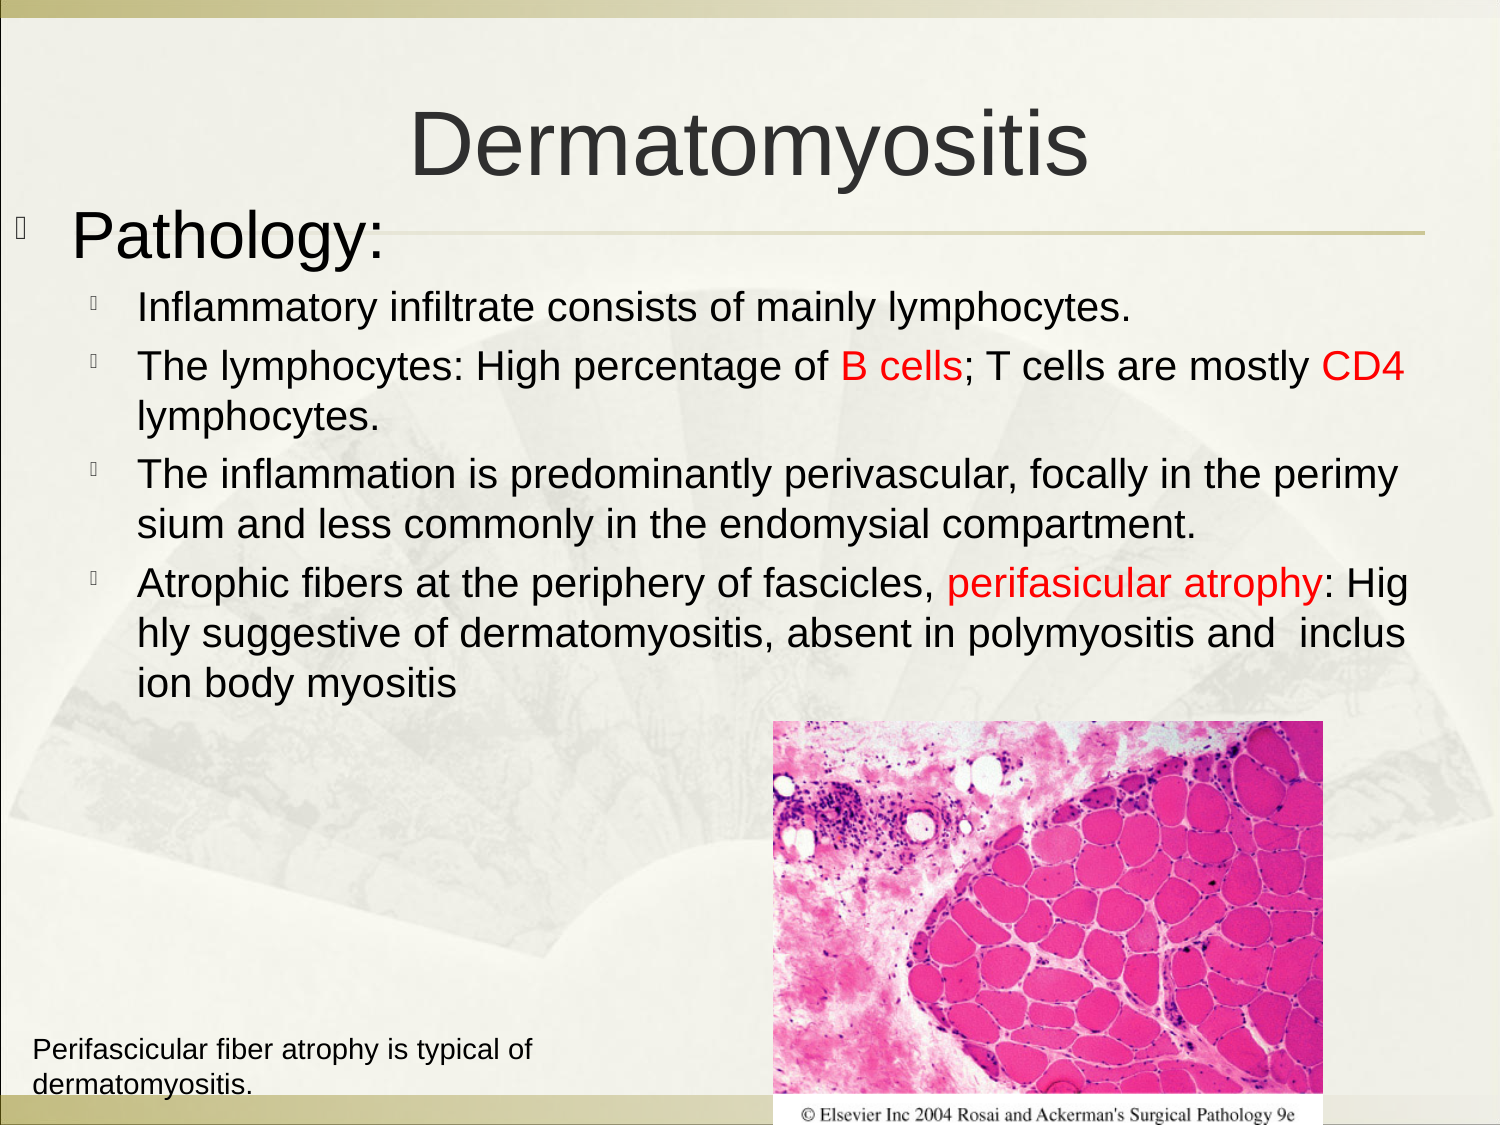

# Dermatomyositis
Pathology:
Inflammatory infiltrate consists of mainly lymphocytes.
The lymphocytes: High percentage of B cells; T cells are mostly CD4 lymphocytes.
The inflammation is predominantly perivascular, focally in the perimysium and less commonly in the endomysial compartment.
Atrophic fibers at the periphery of fascicles, perifasicular atrophy: Highly suggestive of dermatomyositis, absent in polymyositis and inclusion body myositis
Perifascicular fiber atrophy is typical of dermatomyositis.